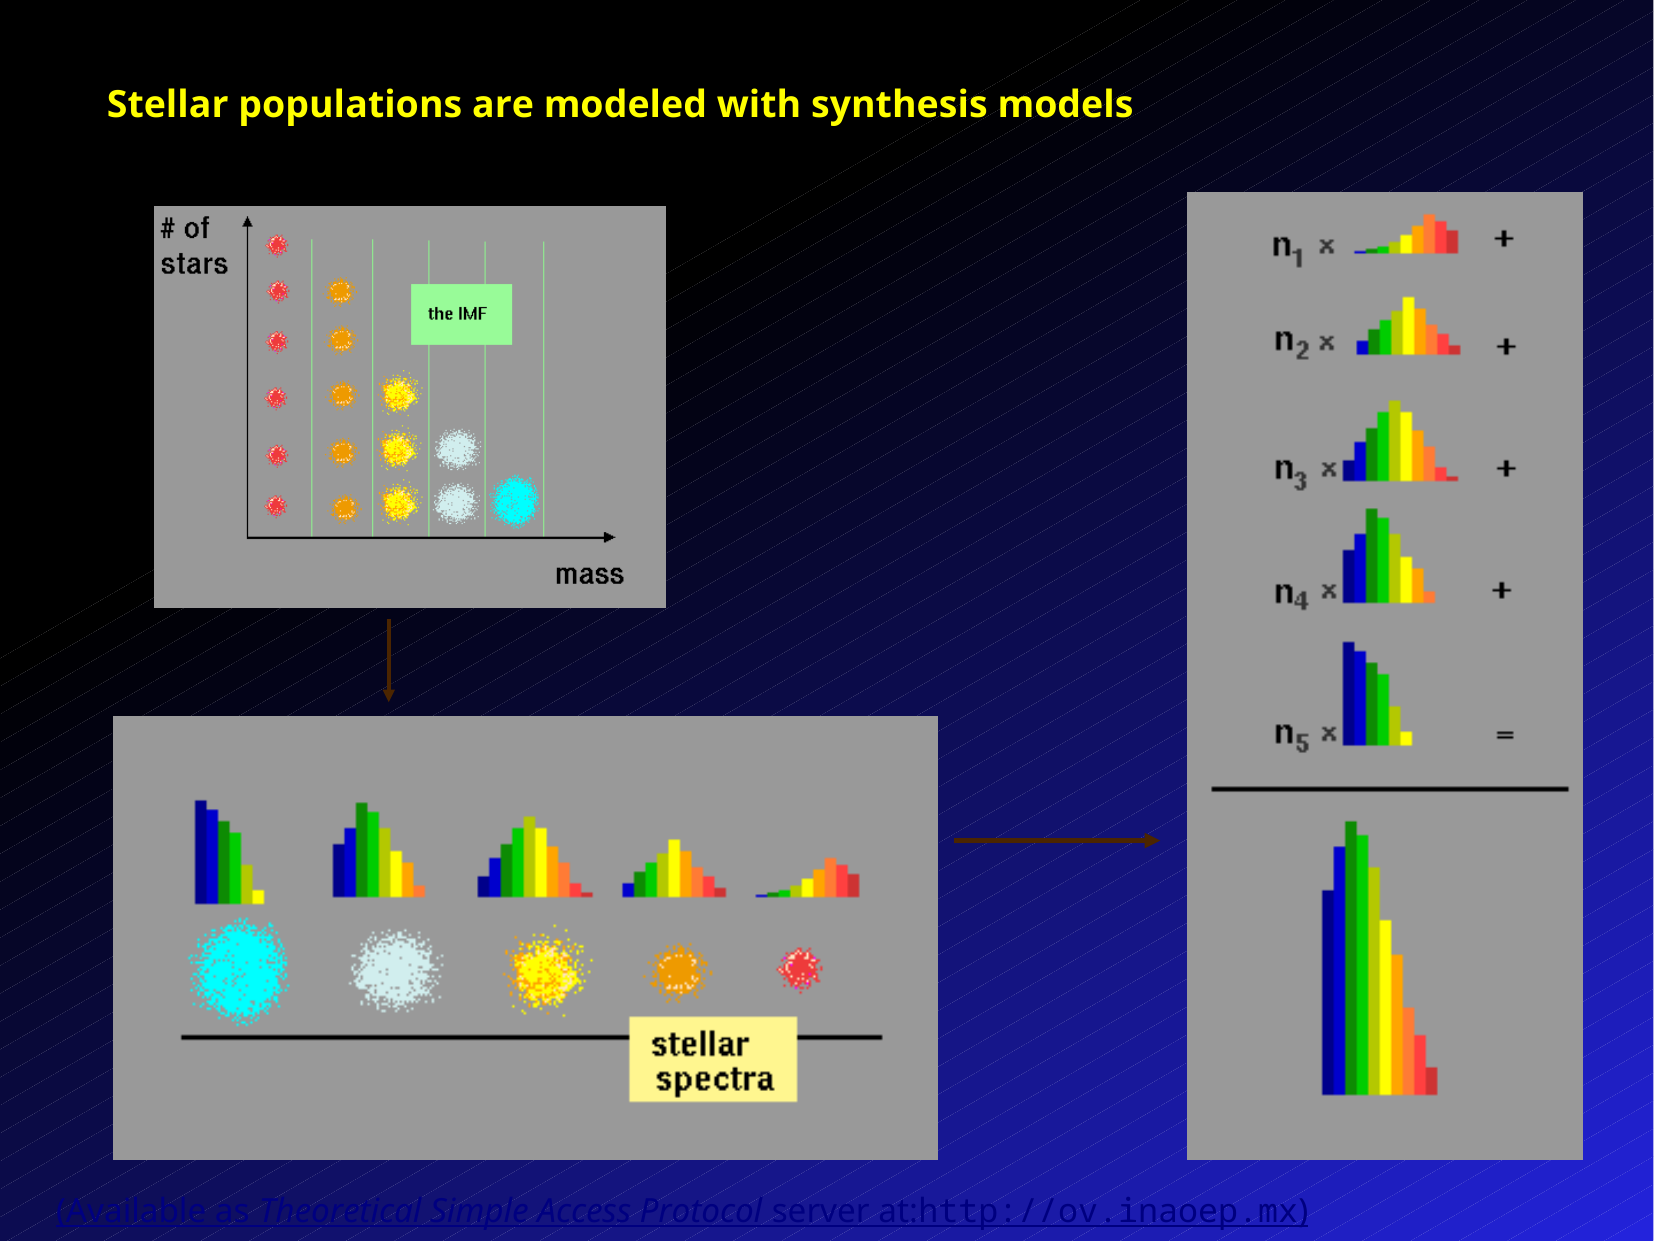

# Stellar populations are modeled with synthesis models
(Available as Theoretical Simple Access Protocol server at:http://ov.inaoep.mx)